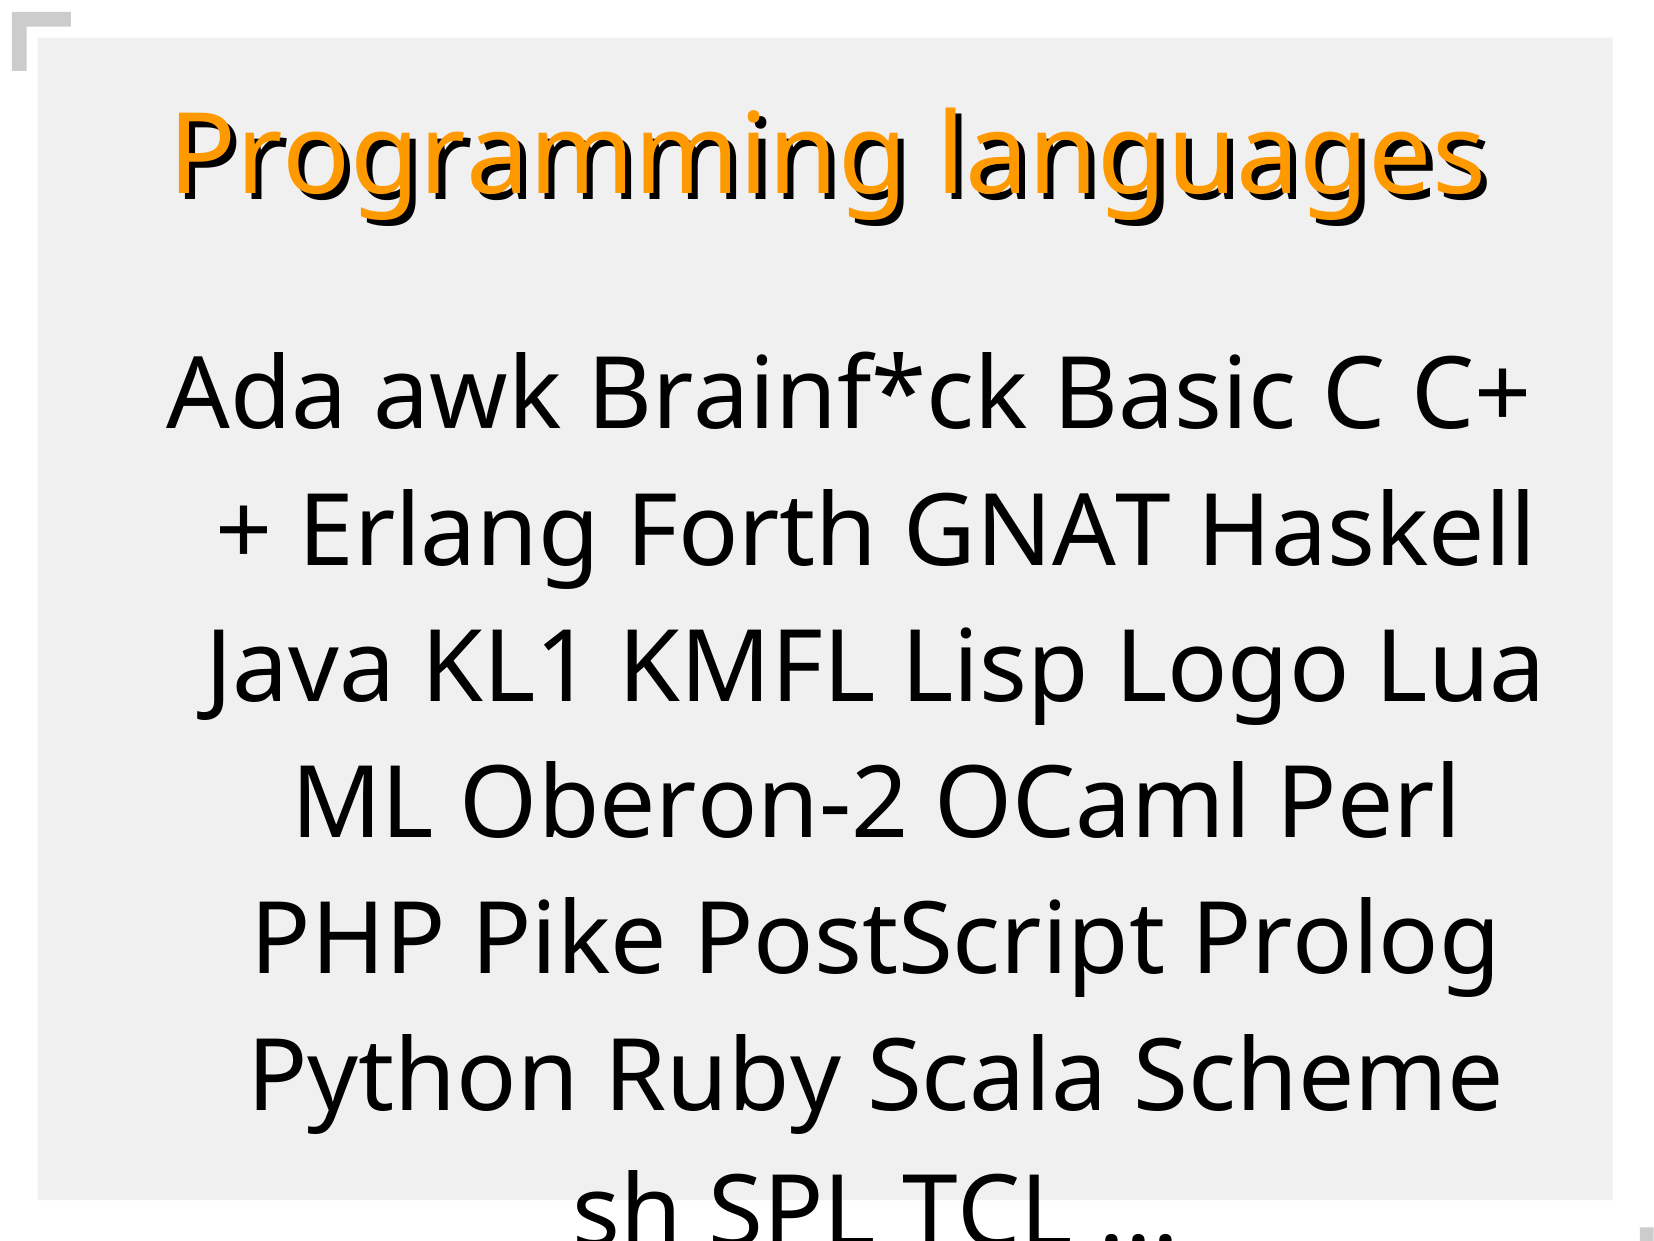

# Programming languages
Ada awk Brainf*ck Basic C C++ Erlang Forth GNAT Haskell Java KL1 KMFL Lisp Logo Lua ML Oberon-2 OCaml Perl PHP Pike PostScript Prolog Python Ruby Scala Scheme sh SPL TCL ...